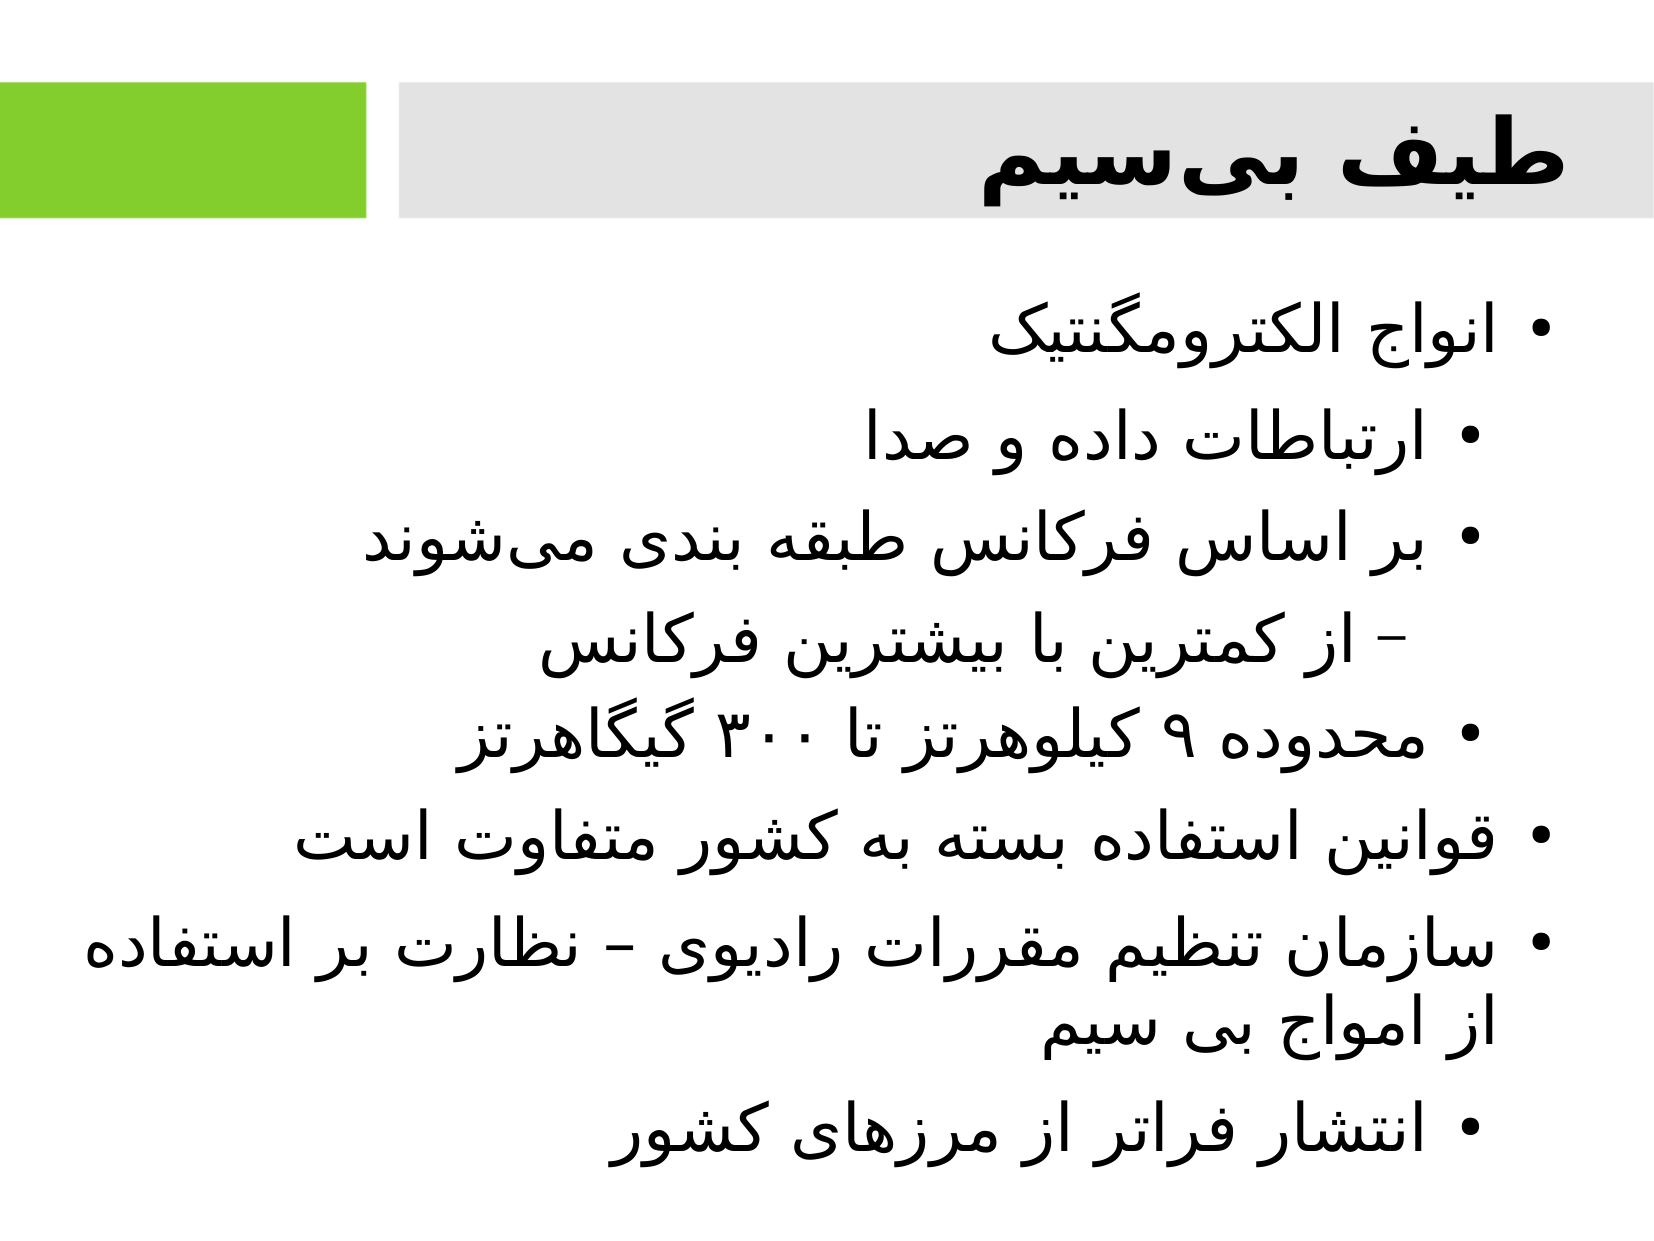

# طیف بی‌سیم
انواج الکترومگنتیک
ارتباطات داده و صدا
بر اساس فرکانس طبقه بندی می‌شوند
از کمترین با بیشترین فرکانس
محدوده ۹ کیلوهرتز تا ۳۰۰ گیگاهرتز
قوانین استفاده بسته به کشور متفاوت است
سازمان تنظیم مقررات رادیوی – نظارت بر استفاده از امواج بی سیم
انتشار فراتر از مرزهای کشور